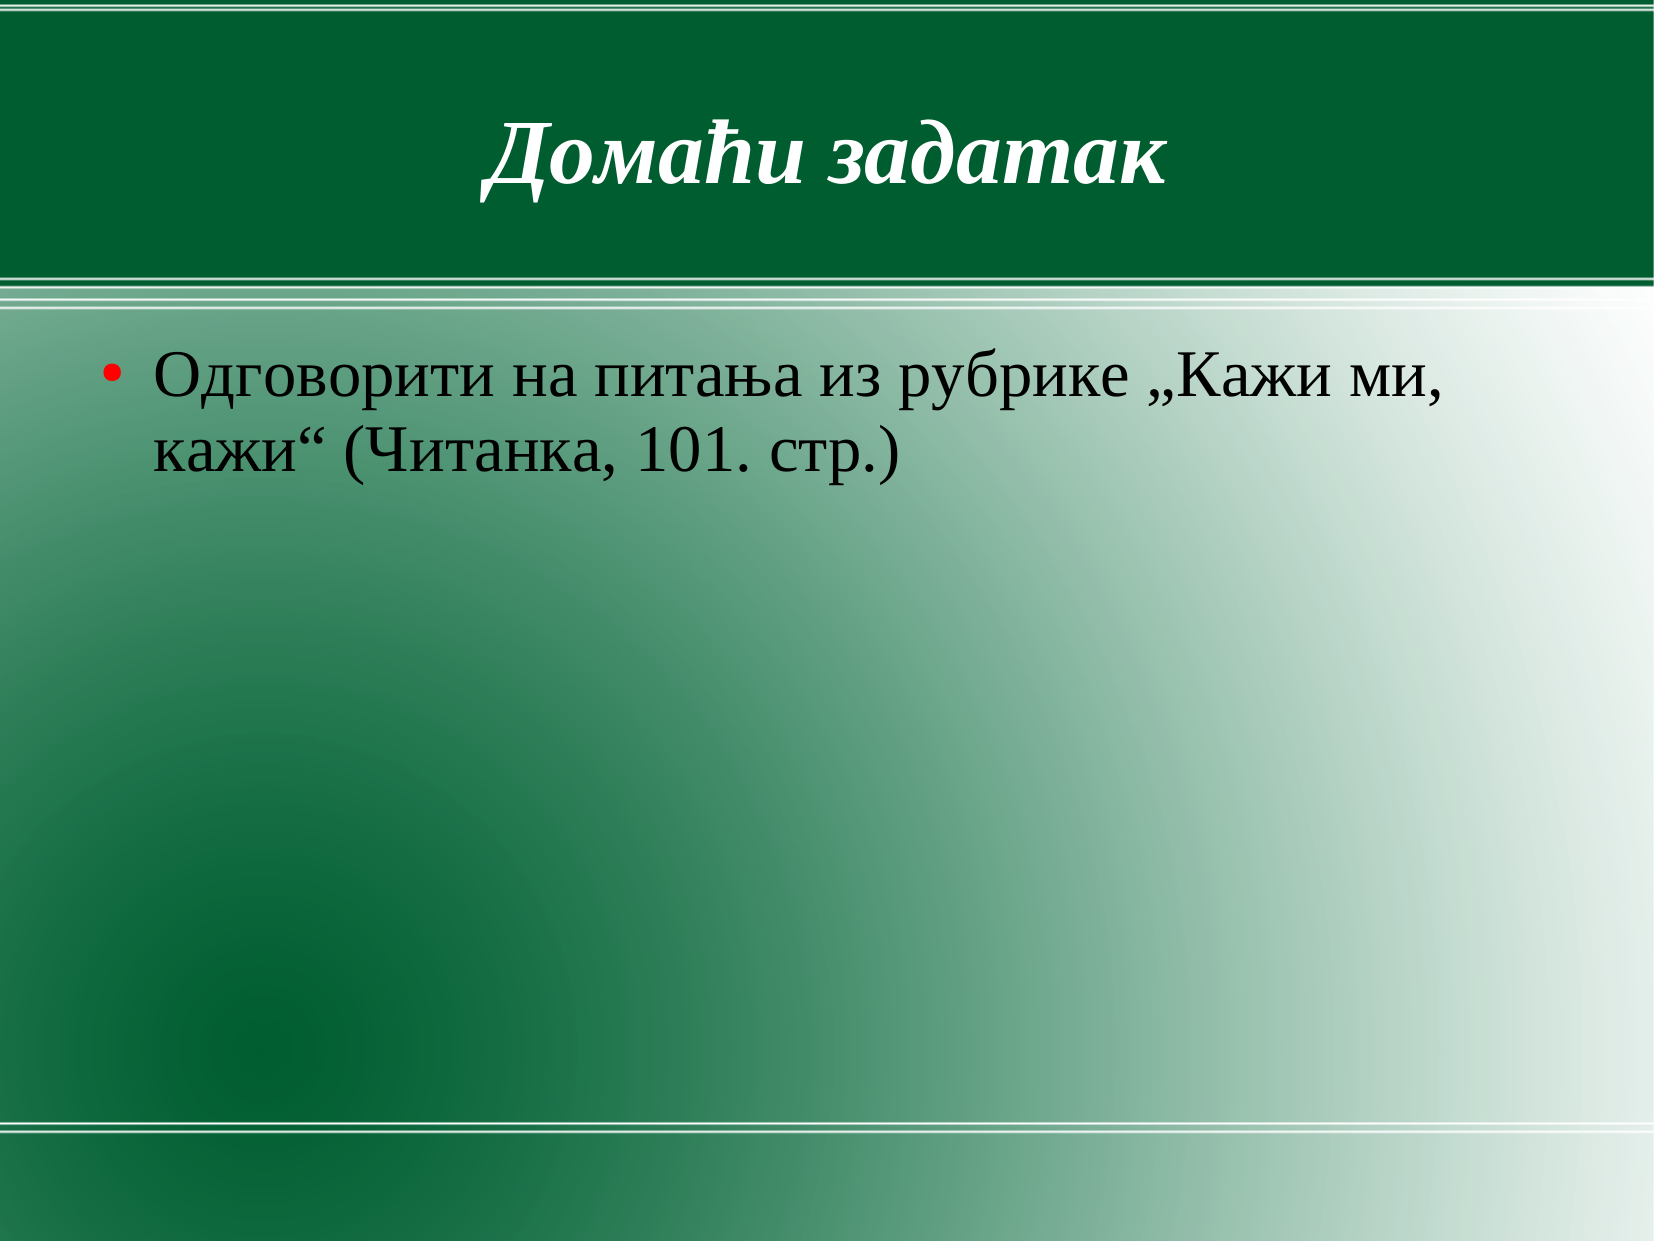

# Домаћи задатак
Одговорити на питања из рубрике „Кажи ми, кажи“ (Читанка, 101. стр.)